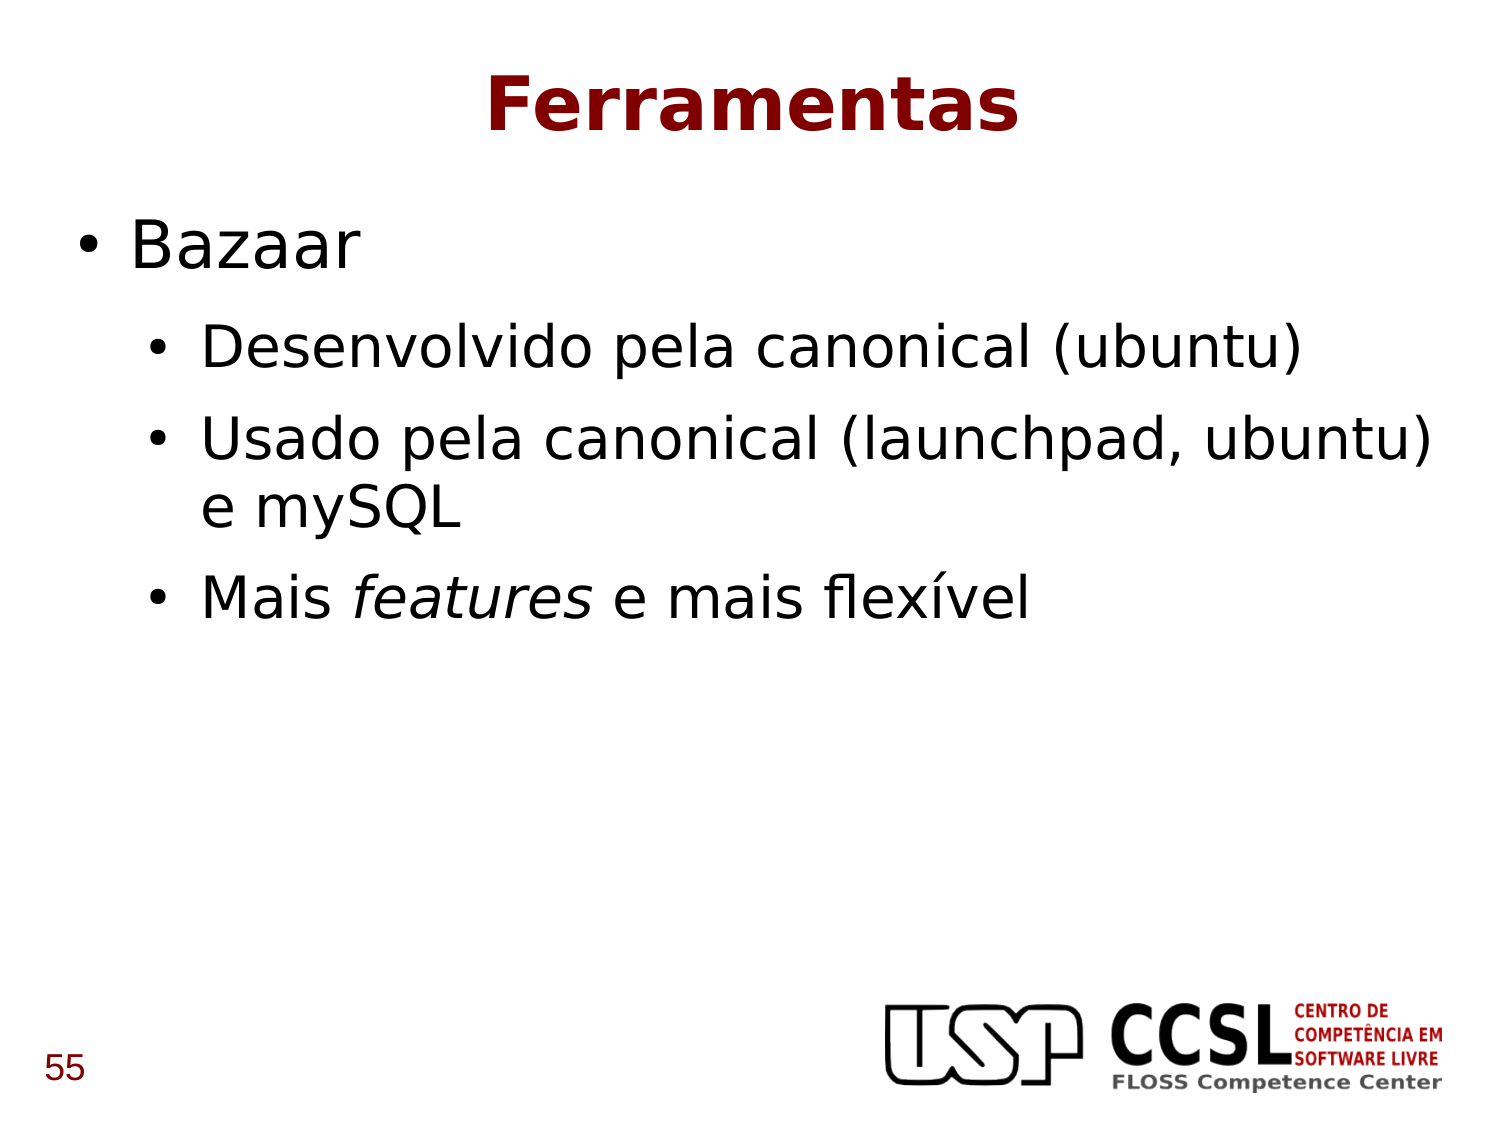

# Ferramentas
Bazaar
Desenvolvido pela canonical (ubuntu)
Usado pela canonical (launchpad, ubuntu) e mySQL
Mais features e mais flexível